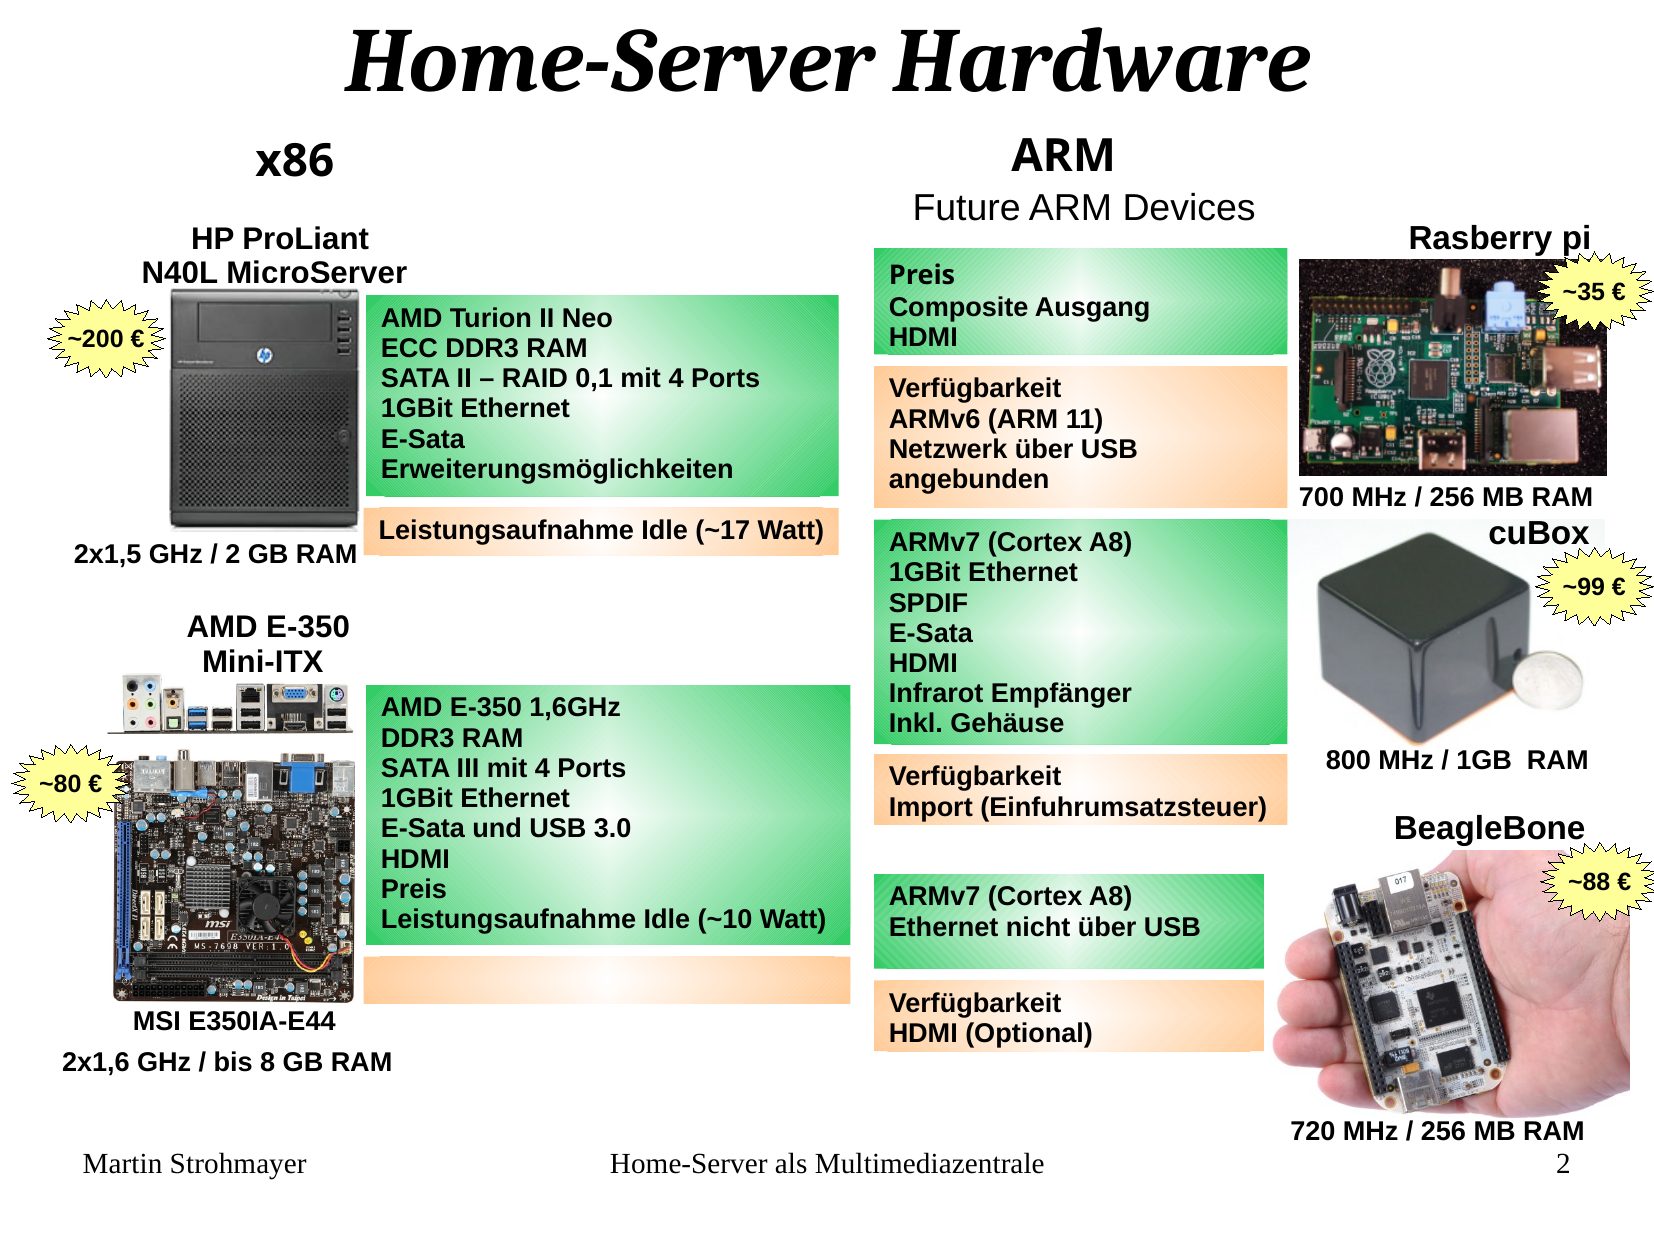

# Home-Server Hardware
ARM
x86
Future ARM Devices
Rasberry pi
HP ProLiant N40L MicroServer
Preis
Composite Ausgang
HDMI
~35 €
AMD Turion II Neo
ECC DDR3 RAM
SATA II – RAID 0,1 mit 4 Ports
1GBit Ethernet
E-Sata
Erweiterungsmöglichkeiten
~200 €
Verfügbarkeit
ARMv6 (ARM 11)
Netzwerk über USB angebunden
700 MHz / 256 MB RAM
cuBox
Leistungsaufnahme Idle (~17 Watt)
ARMv7 (Cortex A8)
1GBit Ethernet
SPDIF
E-Sata
HDMI
Infrarot Empfänger
Inkl. Gehäuse
2x1,5 GHz / 2 GB RAM
~99 €
AMD E-350 Mini-ITX
AMD E-350 1,6GHz
DDR3 RAM
SATA III mit 4 Ports
1GBit Ethernet
E-Sata und USB 3.0
HDMI
Preis
Leistungsaufnahme Idle (~10 Watt)
800 MHz / 1GB RAM
~80 €
Verfügbarkeit
Import (Einfuhrumsatzsteuer)
BeagleBone
~88 €
ARMv7 (Cortex A8)
Ethernet nicht über USB
Verfügbarkeit
HDMI (Optional)
MSI E350IA-E44
2x1,6 GHz / bis 8 GB RAM
720 MHz / 256 MB RAM
Martin Strohmayer
Home-Server als Multimediazentrale
2